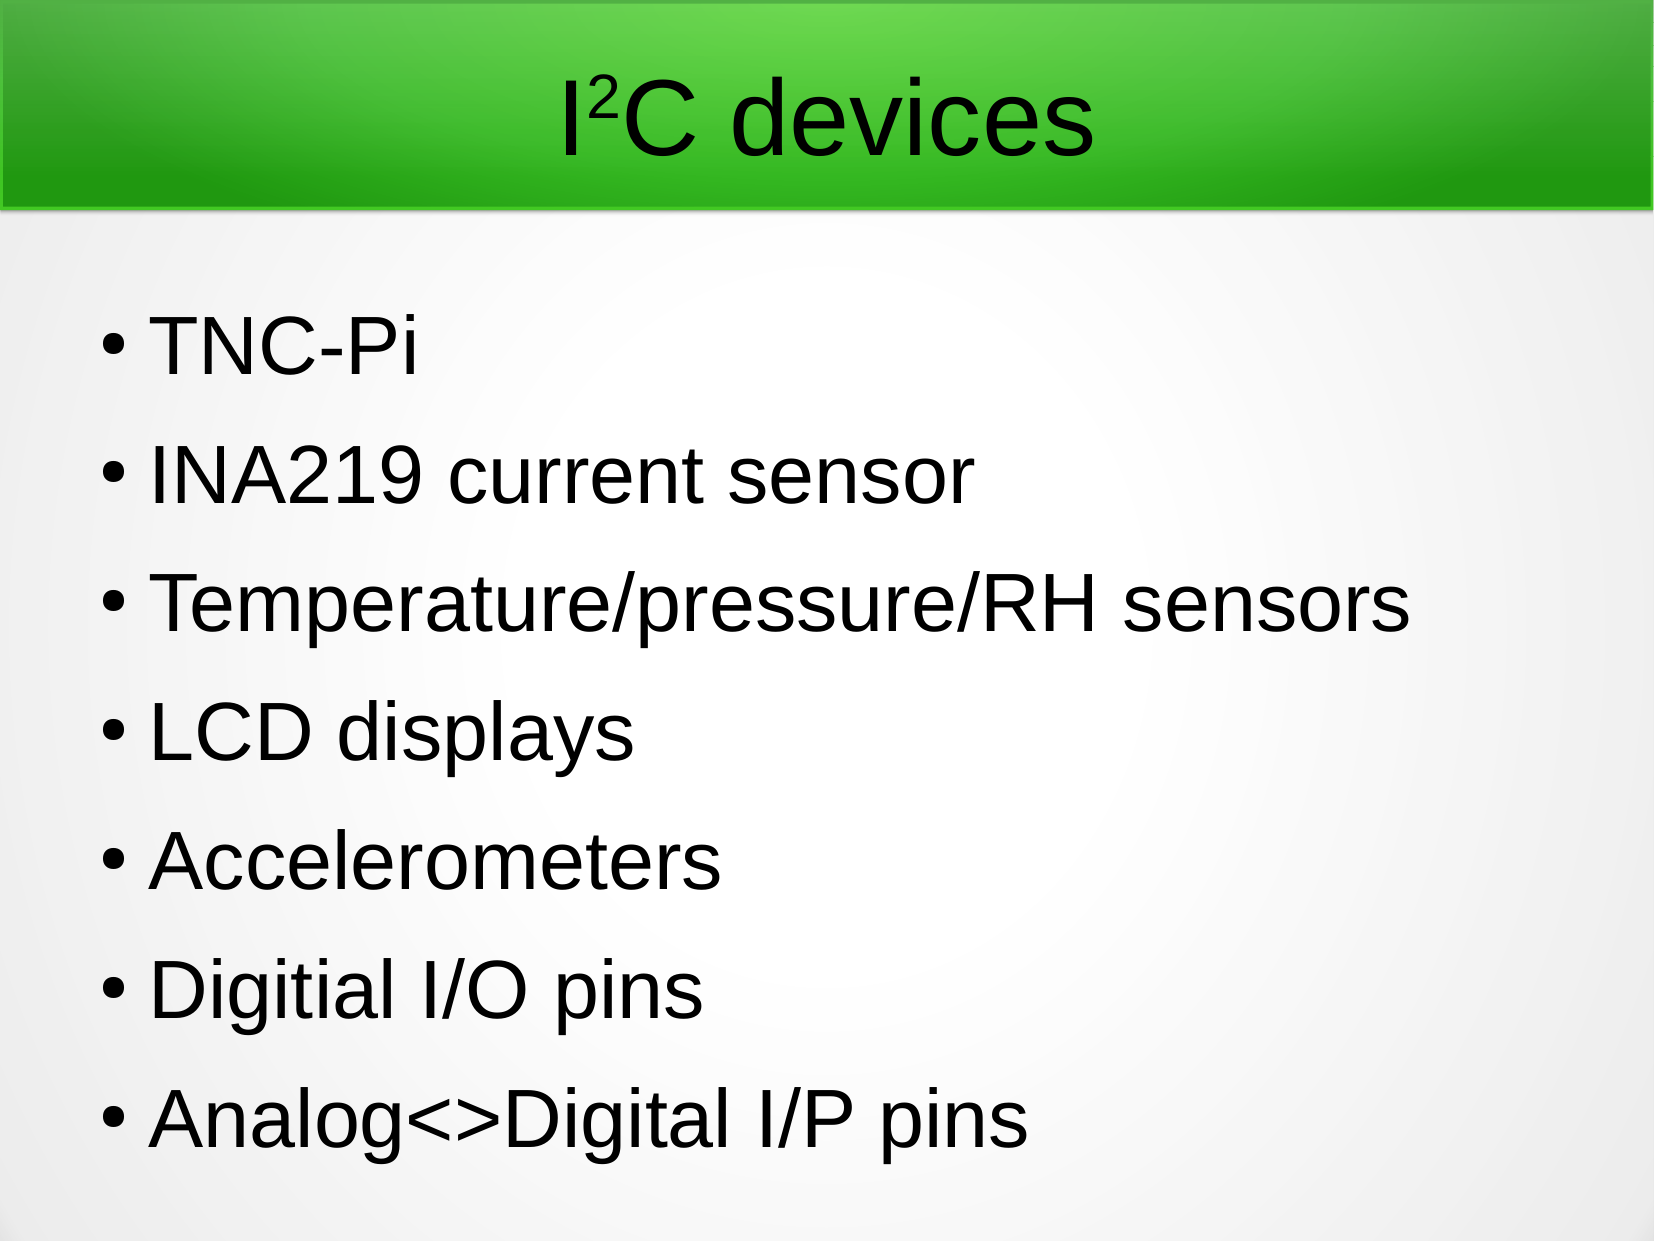

# I2C devices
TNC-Pi
INA219 current sensor
Temperature/pressure/RH sensors
LCD displays
Accelerometers
Digitial I/O pins
Analog<>Digital I/P pins